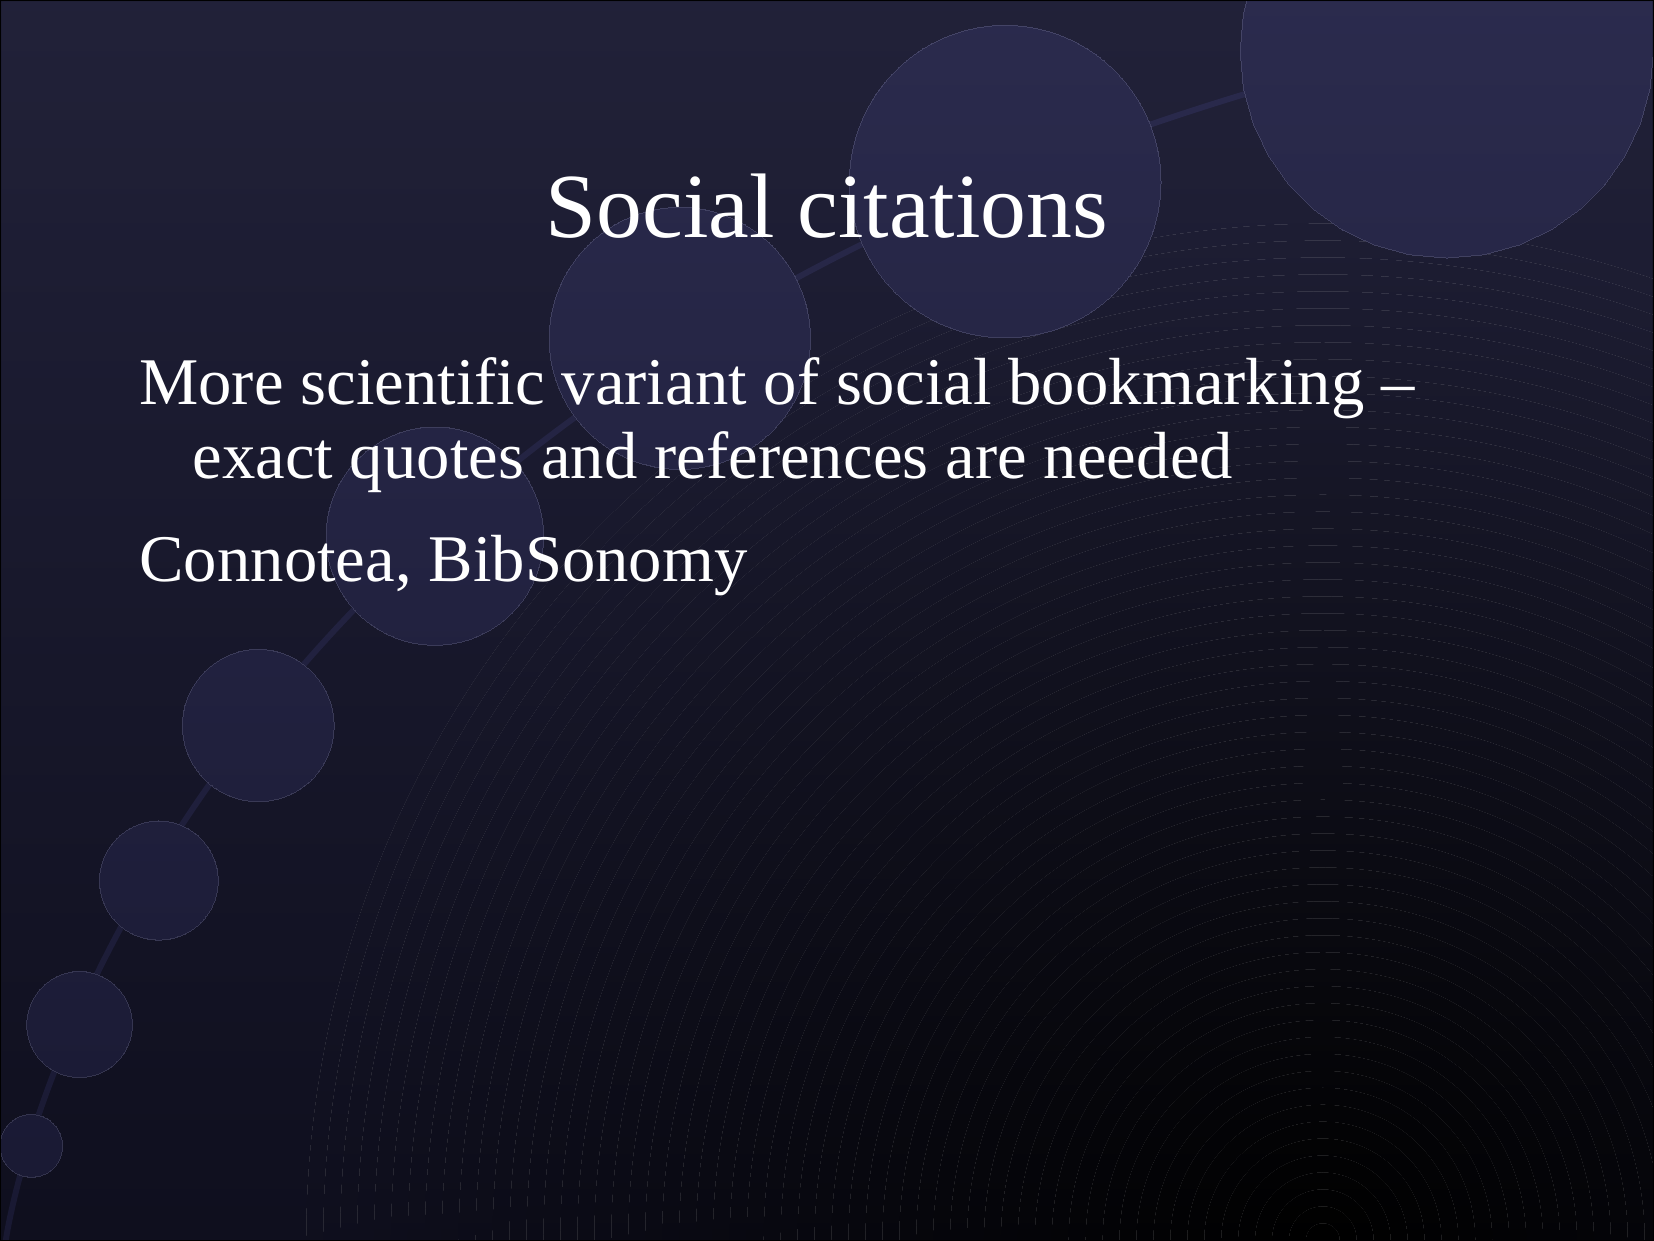

# Social citations
More scientific variant of social bookmarking – exact quotes and references are needed
Connotea, BibSonomy